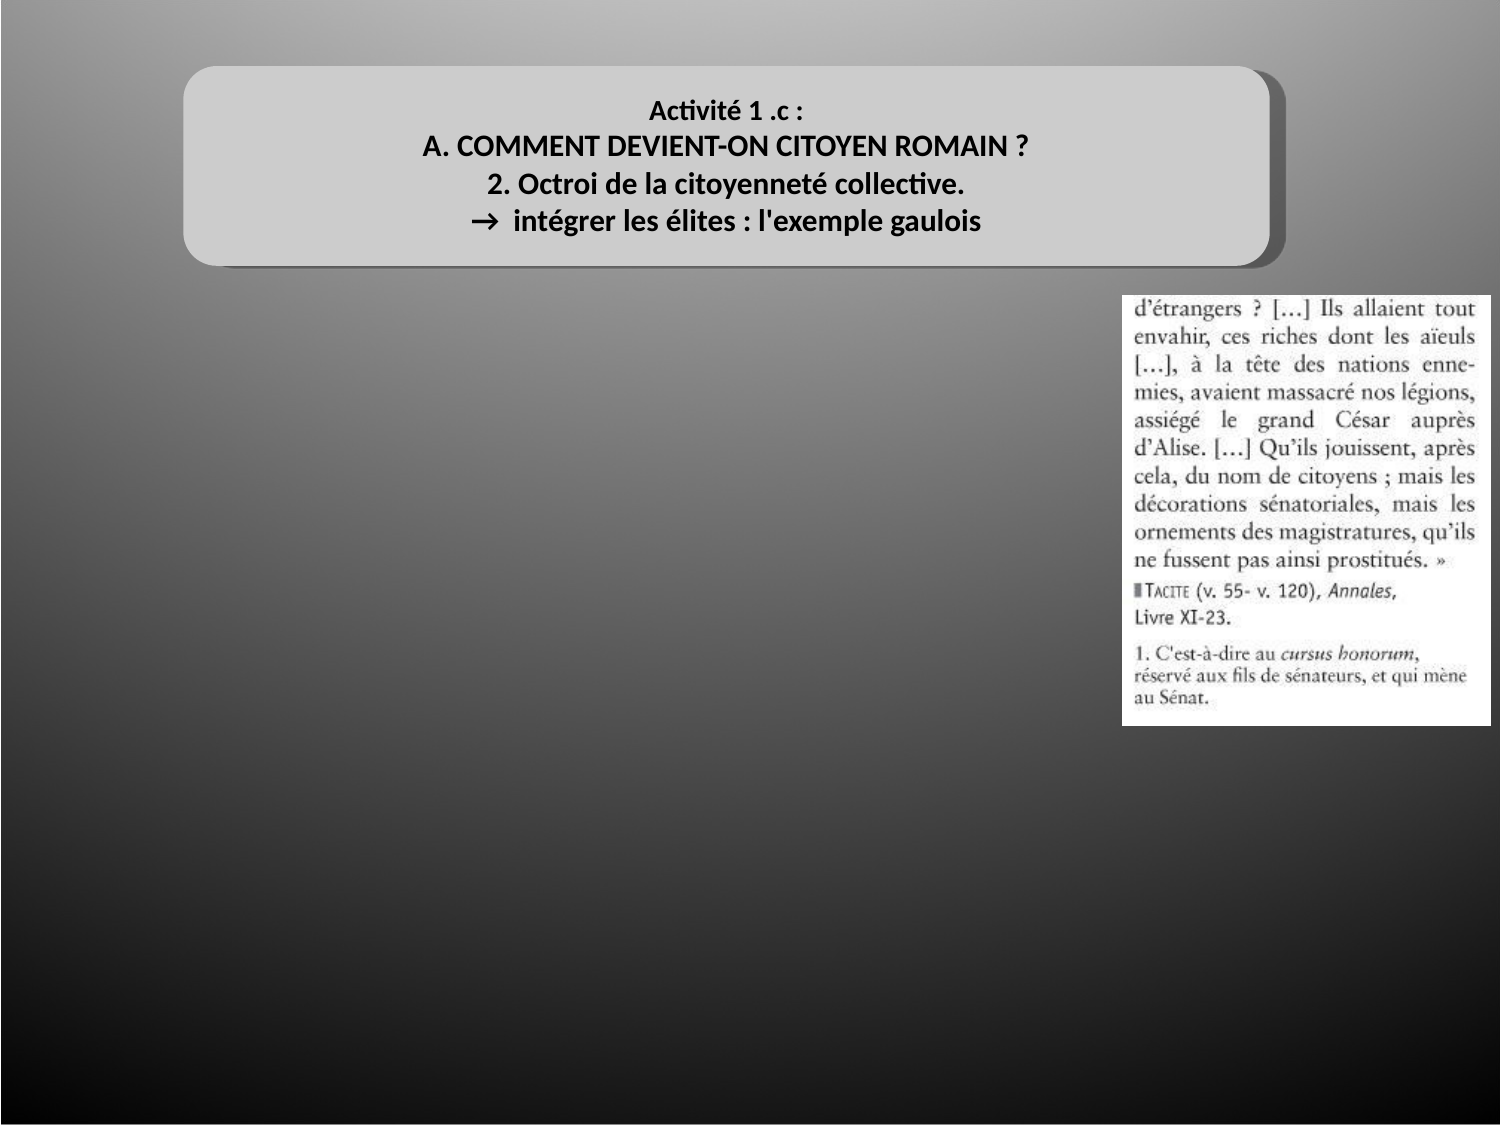

«  Que ceux qui ont été créés duumvir, édile ou questeur, conformément à cette loi, soient citoyens romains lorsque, à la fin de l’année, ils abandonneront leur magistrature. Que soient également citoyens romains leurs parents, leurs femmes et leurs enfants nés de mariage légitime, encore sous la puissance paternelle, ainsi que de leurs petits fils et petites filles, nés de leurs fils, encore sous la puissance paternelle ; pourvu qu’il n’y ait pas plus de citoyens romains qu’il est nécessaire de créer de magistrats conformément à cette loi. »
Loi Flavia Salpensis (82), Textes cités par Rougé, Vie économique et sociale, p. 100
Activité 1 .c :
A. COMMENT DEVIENT-ON CITOYEN ROMAIN ?
2. Octroi de la citoyenneté collective.
→ intégrer les élites : l'exemple gaulois
CONSIGNES :
Ne vous laissez pas décontenancer par le doc. 9 : armez-vous d'un fluo et ne retenez que l'essentiel.
Fil conducteur :
→ Présenter et expliquer le contexte dans laquelle la décision de Claude a été prise.
→ Expliquer comment Claude justifie-t-il l'octroi de la citoyenneté aux notables gaulois.
→ Démontrer que ces élites gauloises s'intègrent réellement à l'Empire.
Élargissement : Emettre des hypothèses quant à la baisse relative des sénateurs d'origine gauloise (Appuyez-vous sur la carte de l'extension de l'Empire et la chronologie).